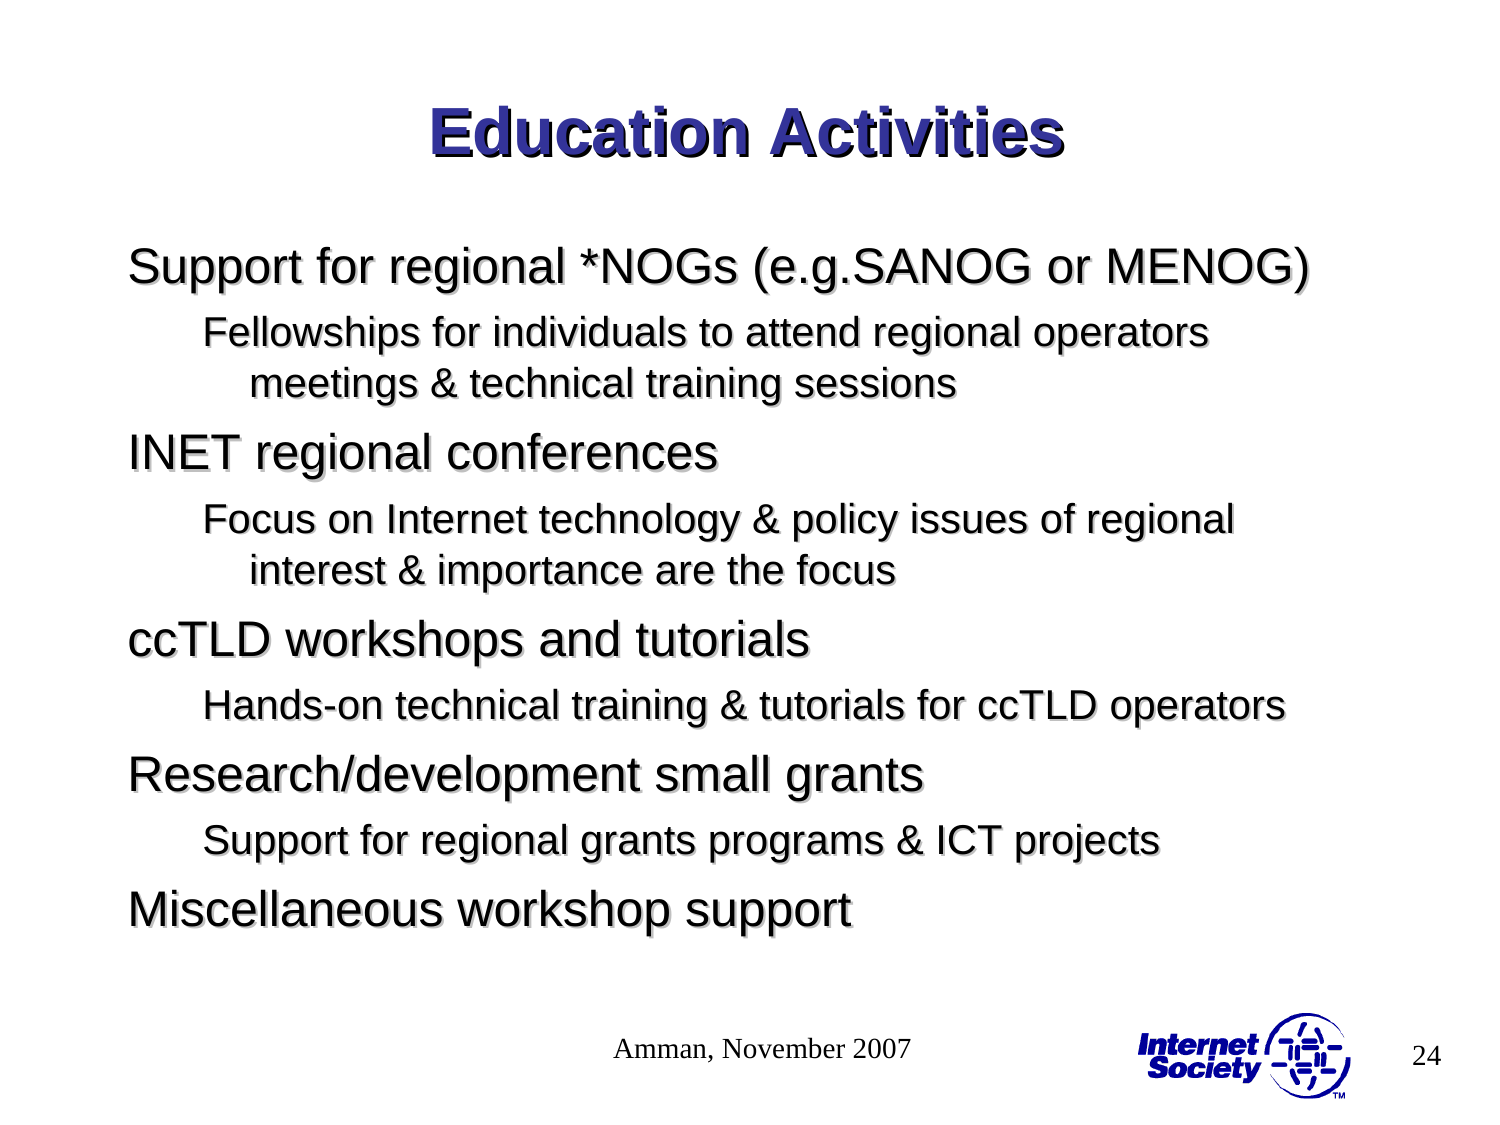

# Education Activities
Support for regional *NOGs (e.g.SANOG or MENOG)
Fellowships for individuals to attend regional operators meetings & technical training sessions
INET regional conferences
Focus on Internet technology & policy issues of regional interest & importance are the focus
ccTLD workshops and tutorials
Hands-on technical training & tutorials for ccTLD operators
Research/development small grants
Support for regional grants programs & ICT projects
Miscellaneous workshop support